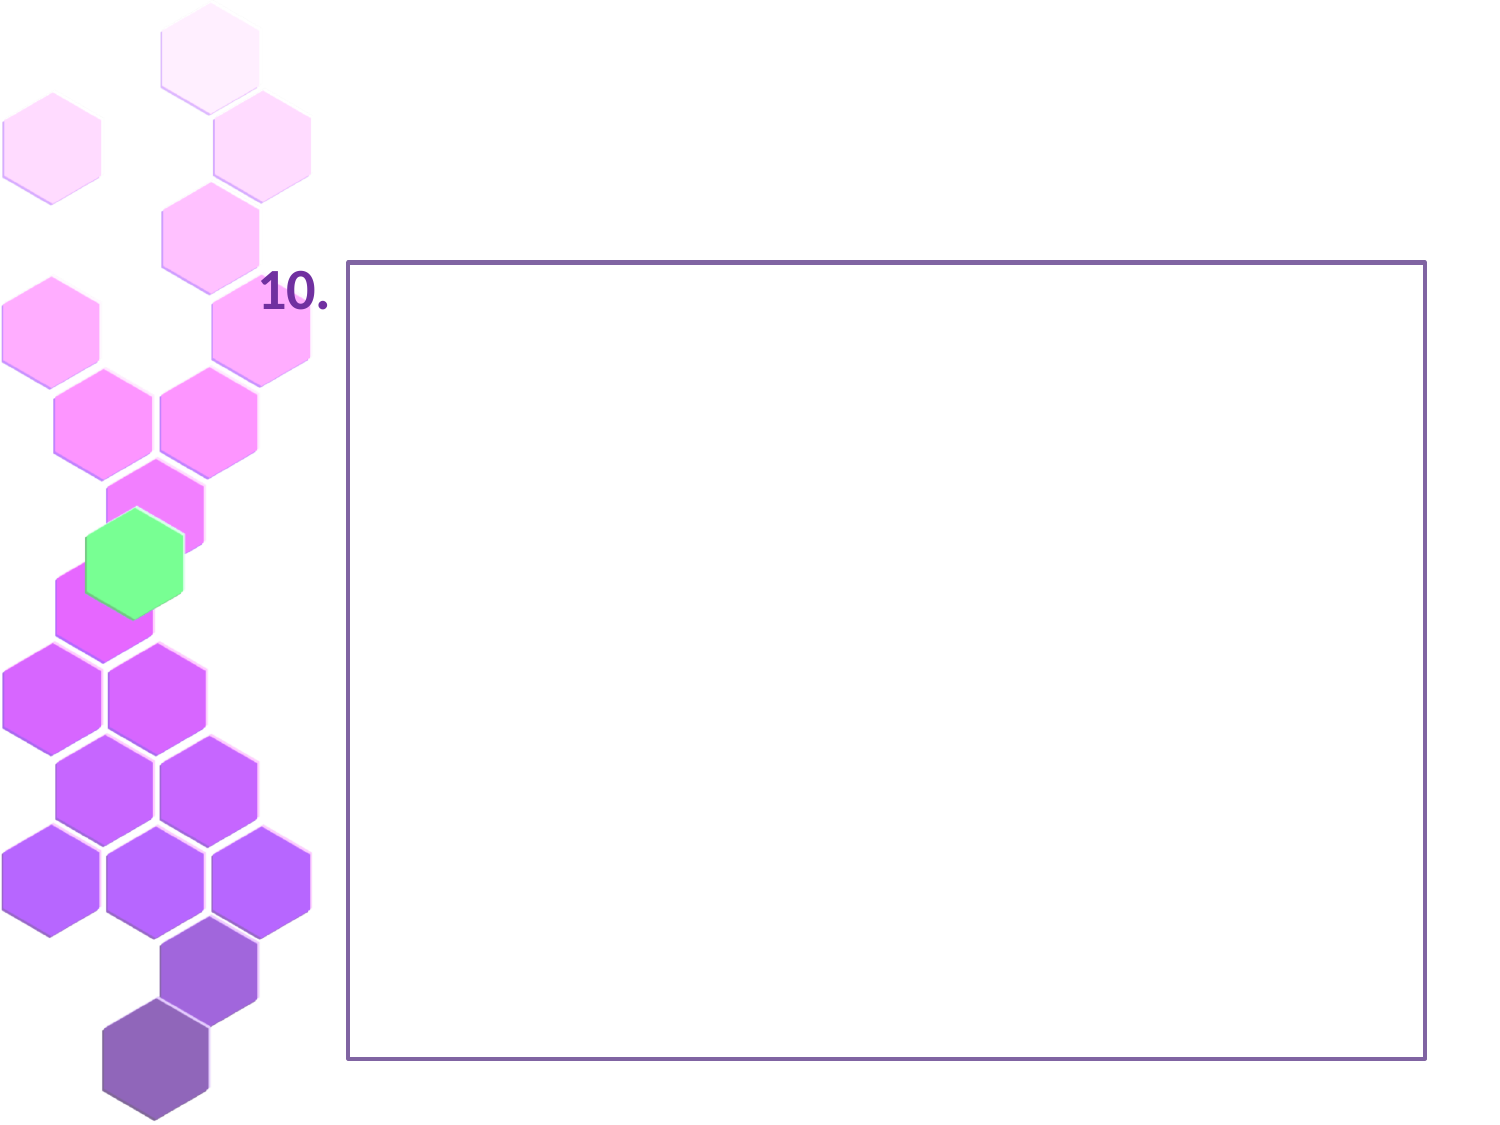

# 10. En una red Fast Ethernet se transfiere un archivo de 8 MB ¿En cuánto tiempo?